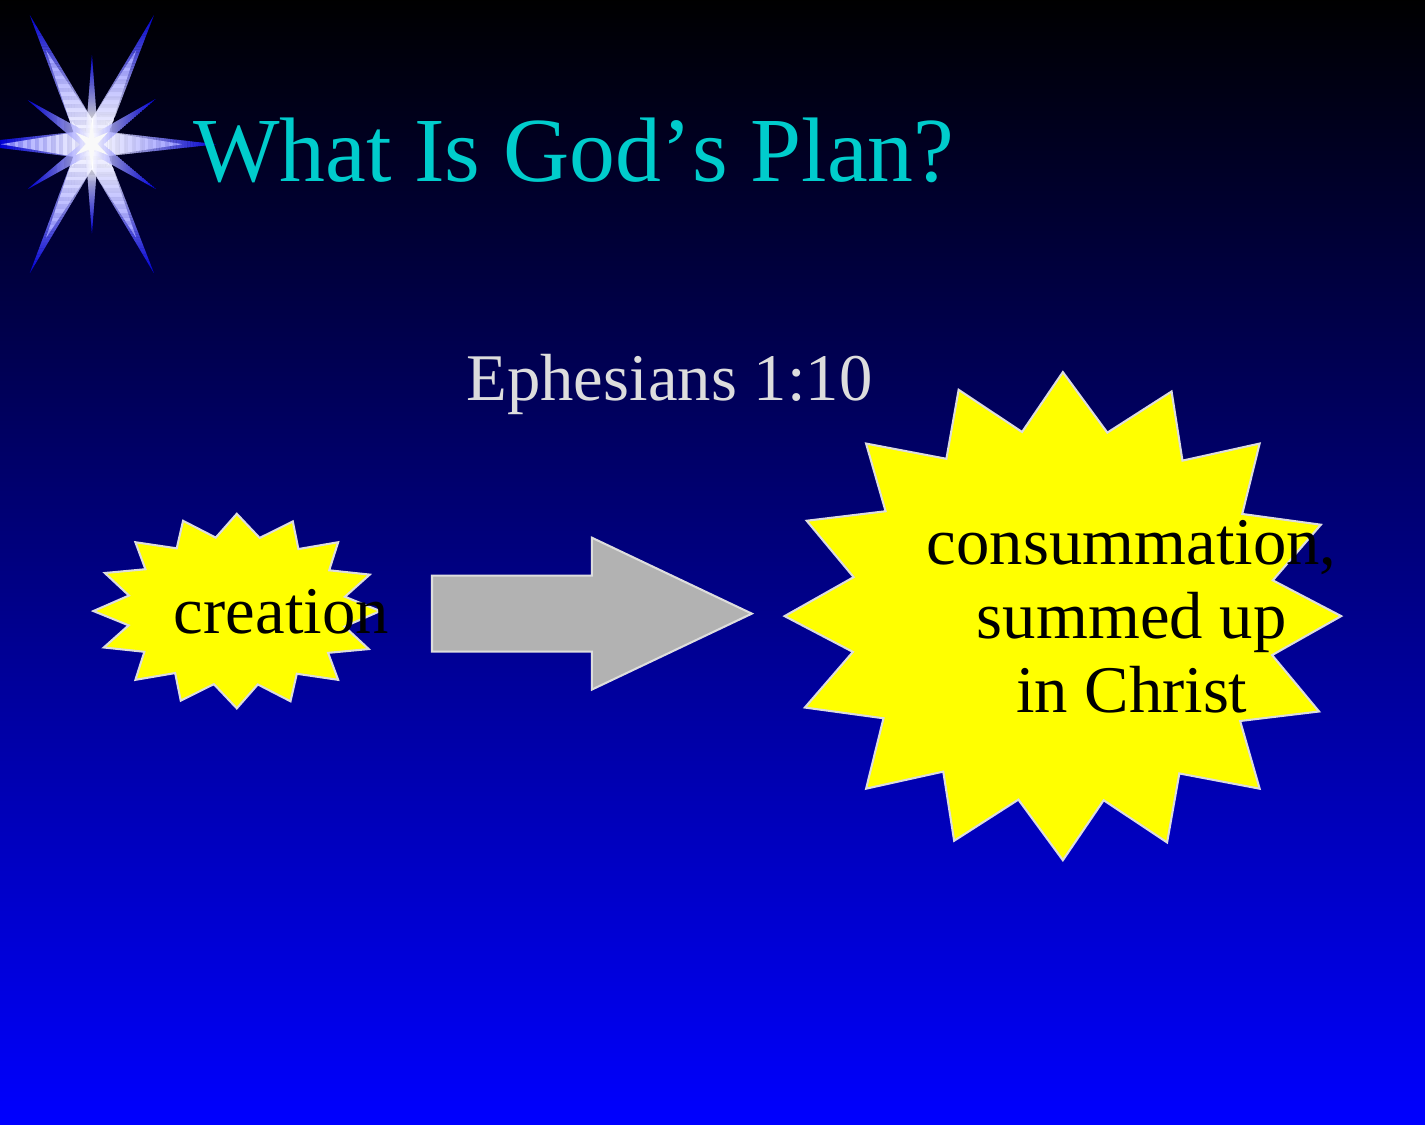

# What Is God’s Plan?
Ephesians 1:10
consummation,
summed up
in Christ
creation